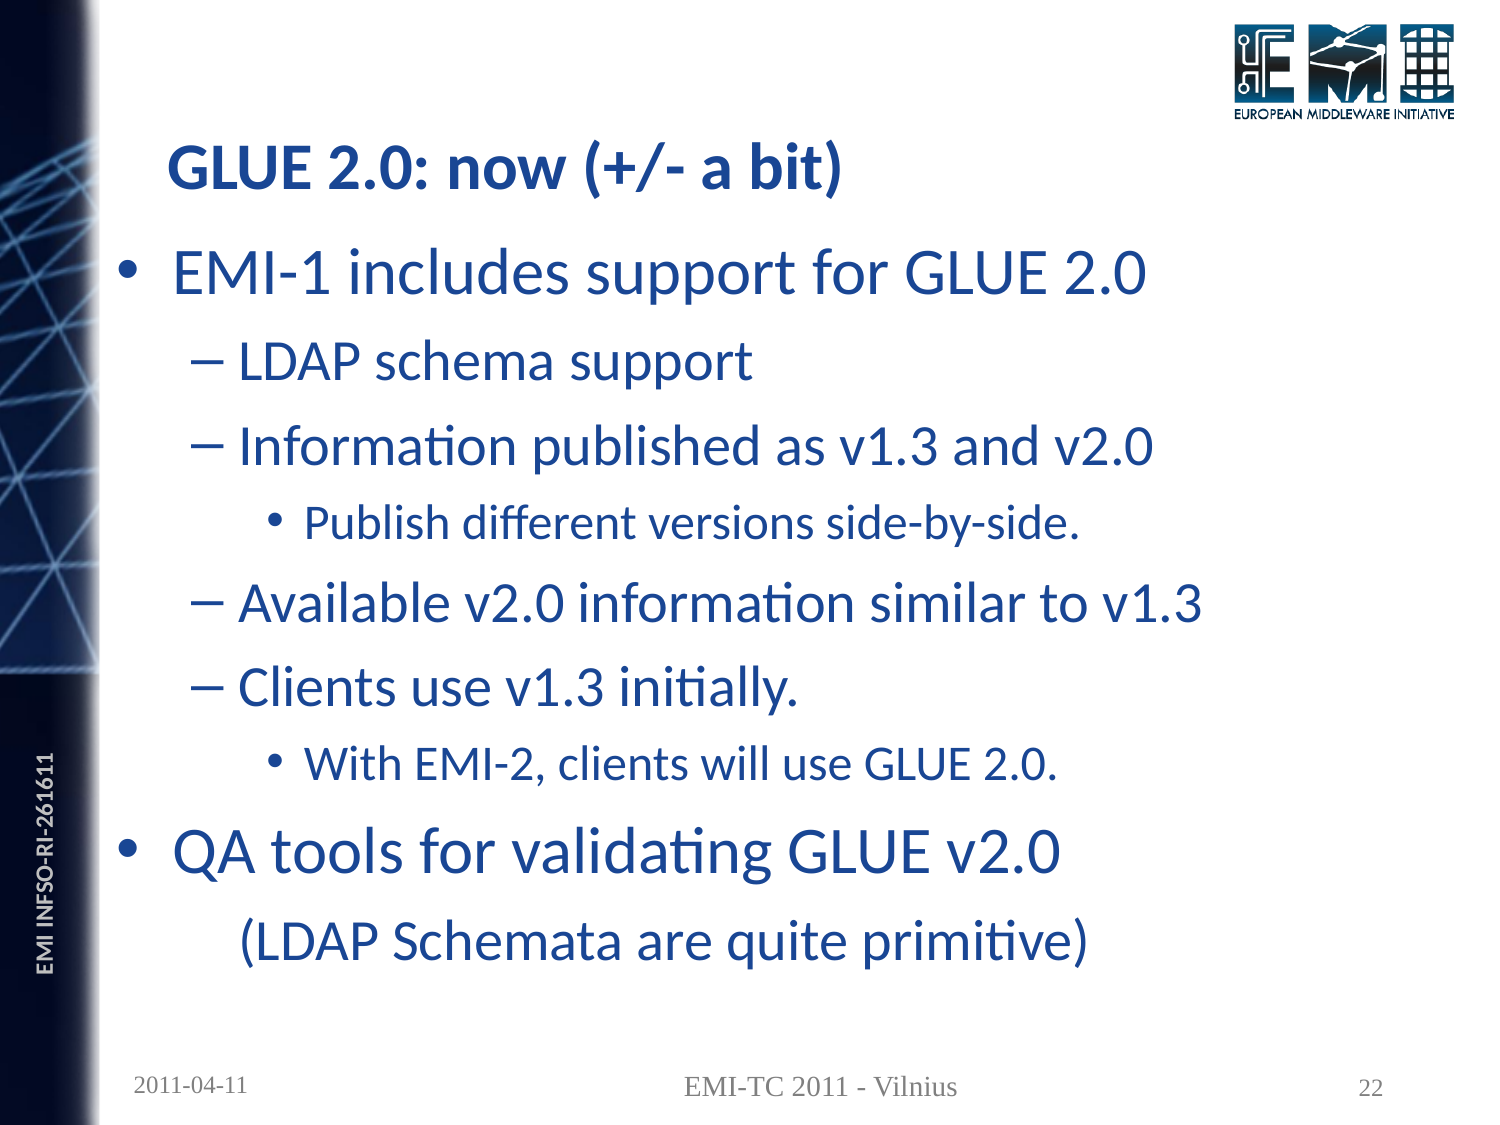

GLUE 2.0: now (+/- a bit)
# EMI-1 includes support for GLUE 2.0
LDAP schema support
Information published as v1.3 and v2.0
Publish different versions side-by-side.
Available v2.0 information similar to v1.3
Clients use v1.3 initially.
With EMI-2, clients will use GLUE 2.0.
QA tools for validating GLUE v2.0
(LDAP Schemata are quite primitive)
2011-04-13
EMI-TC 2011 - Vilnius
22